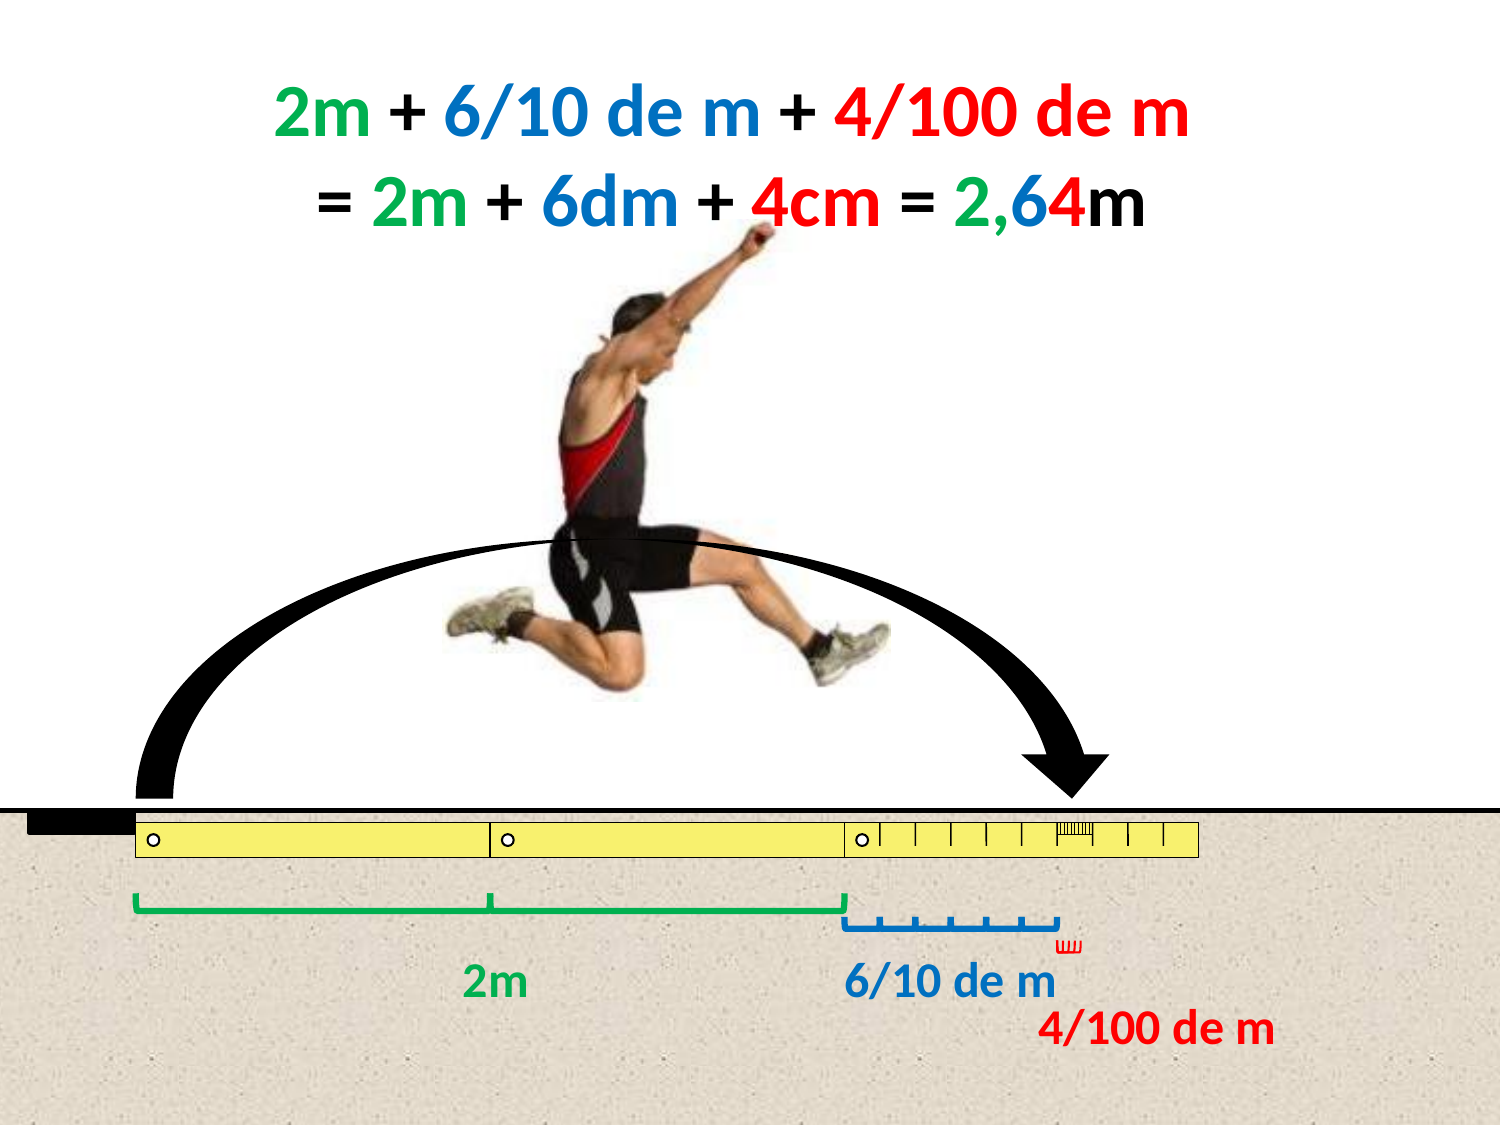

2m + 6/10 de m + 4/100 de m
= 2m + 6dm + 4cm = 2,64m
2m
6/10 de m
4/100 de m